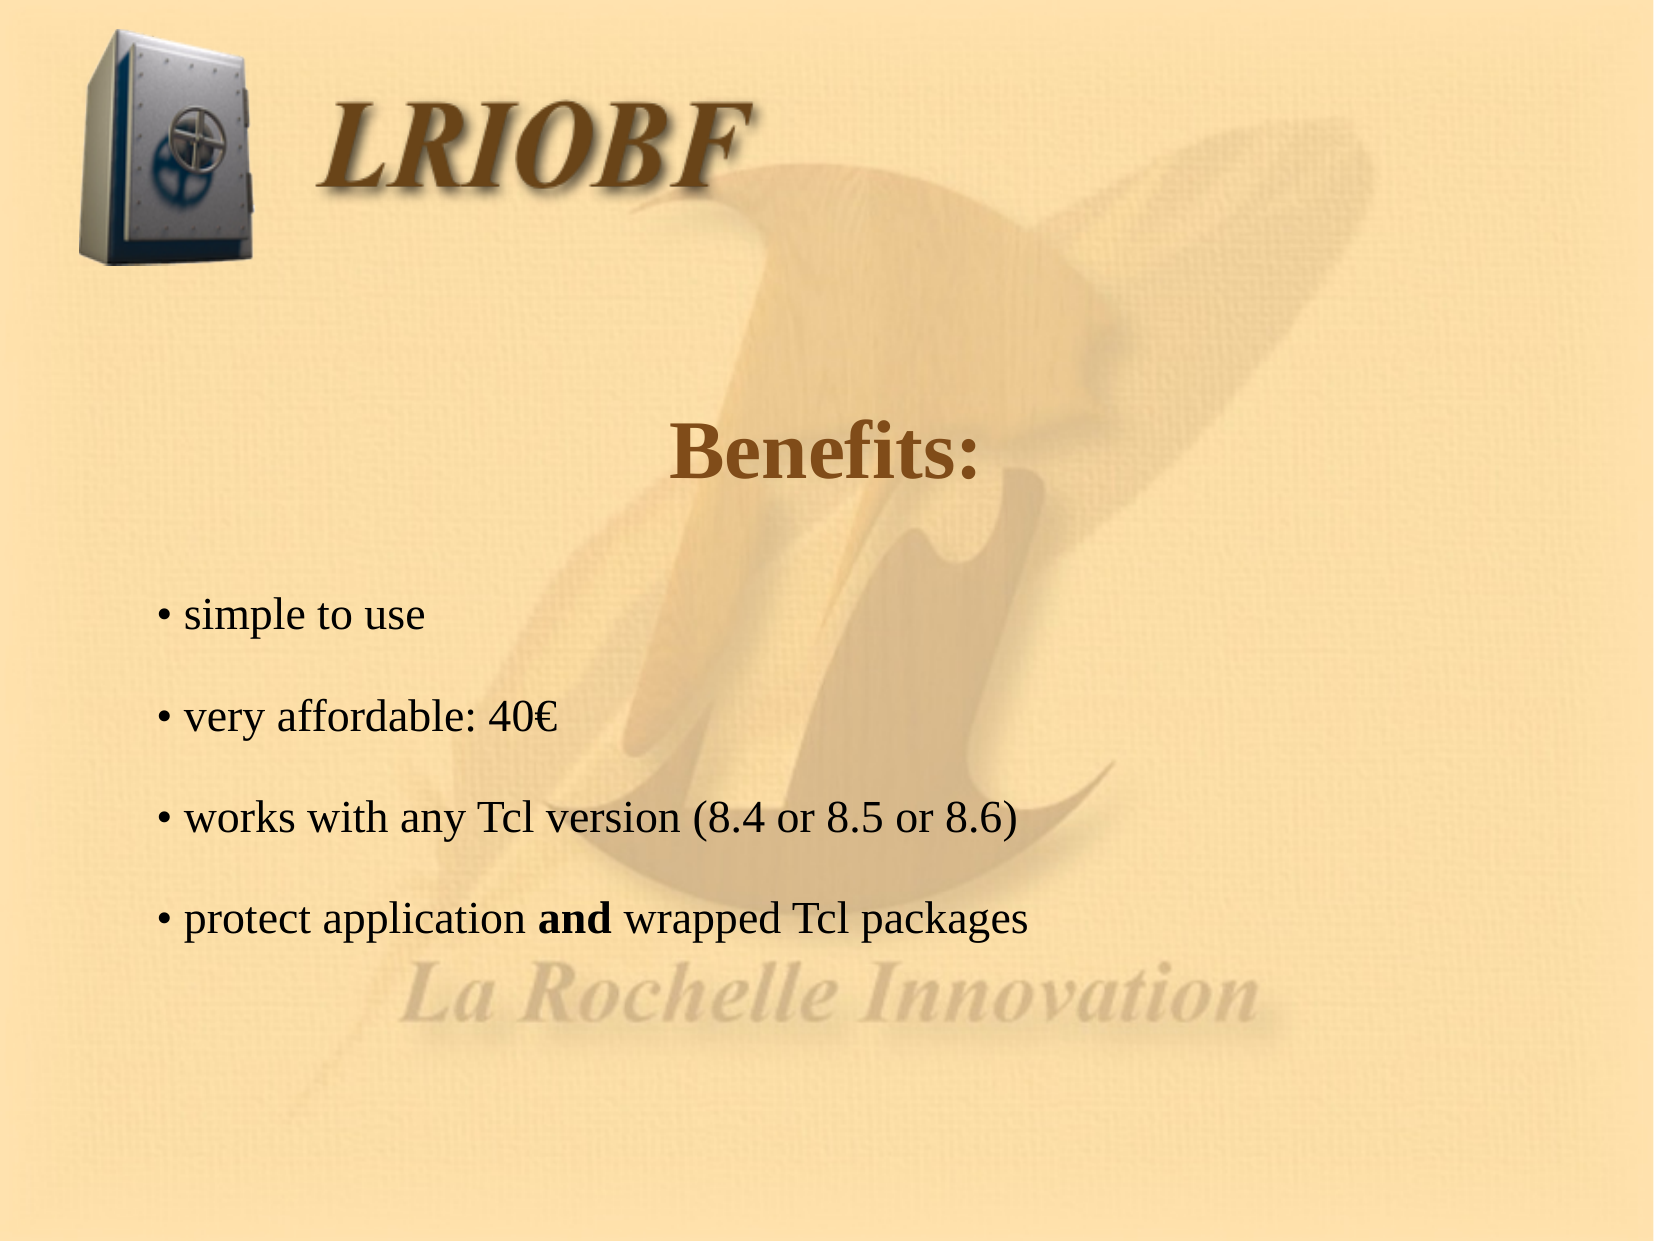

# Benefits:
	• simple to use
	• very affordable: 40€
	• works with any Tcl version (8.4 or 8.5 or 8.6)
	• protect application and wrapped Tcl packages